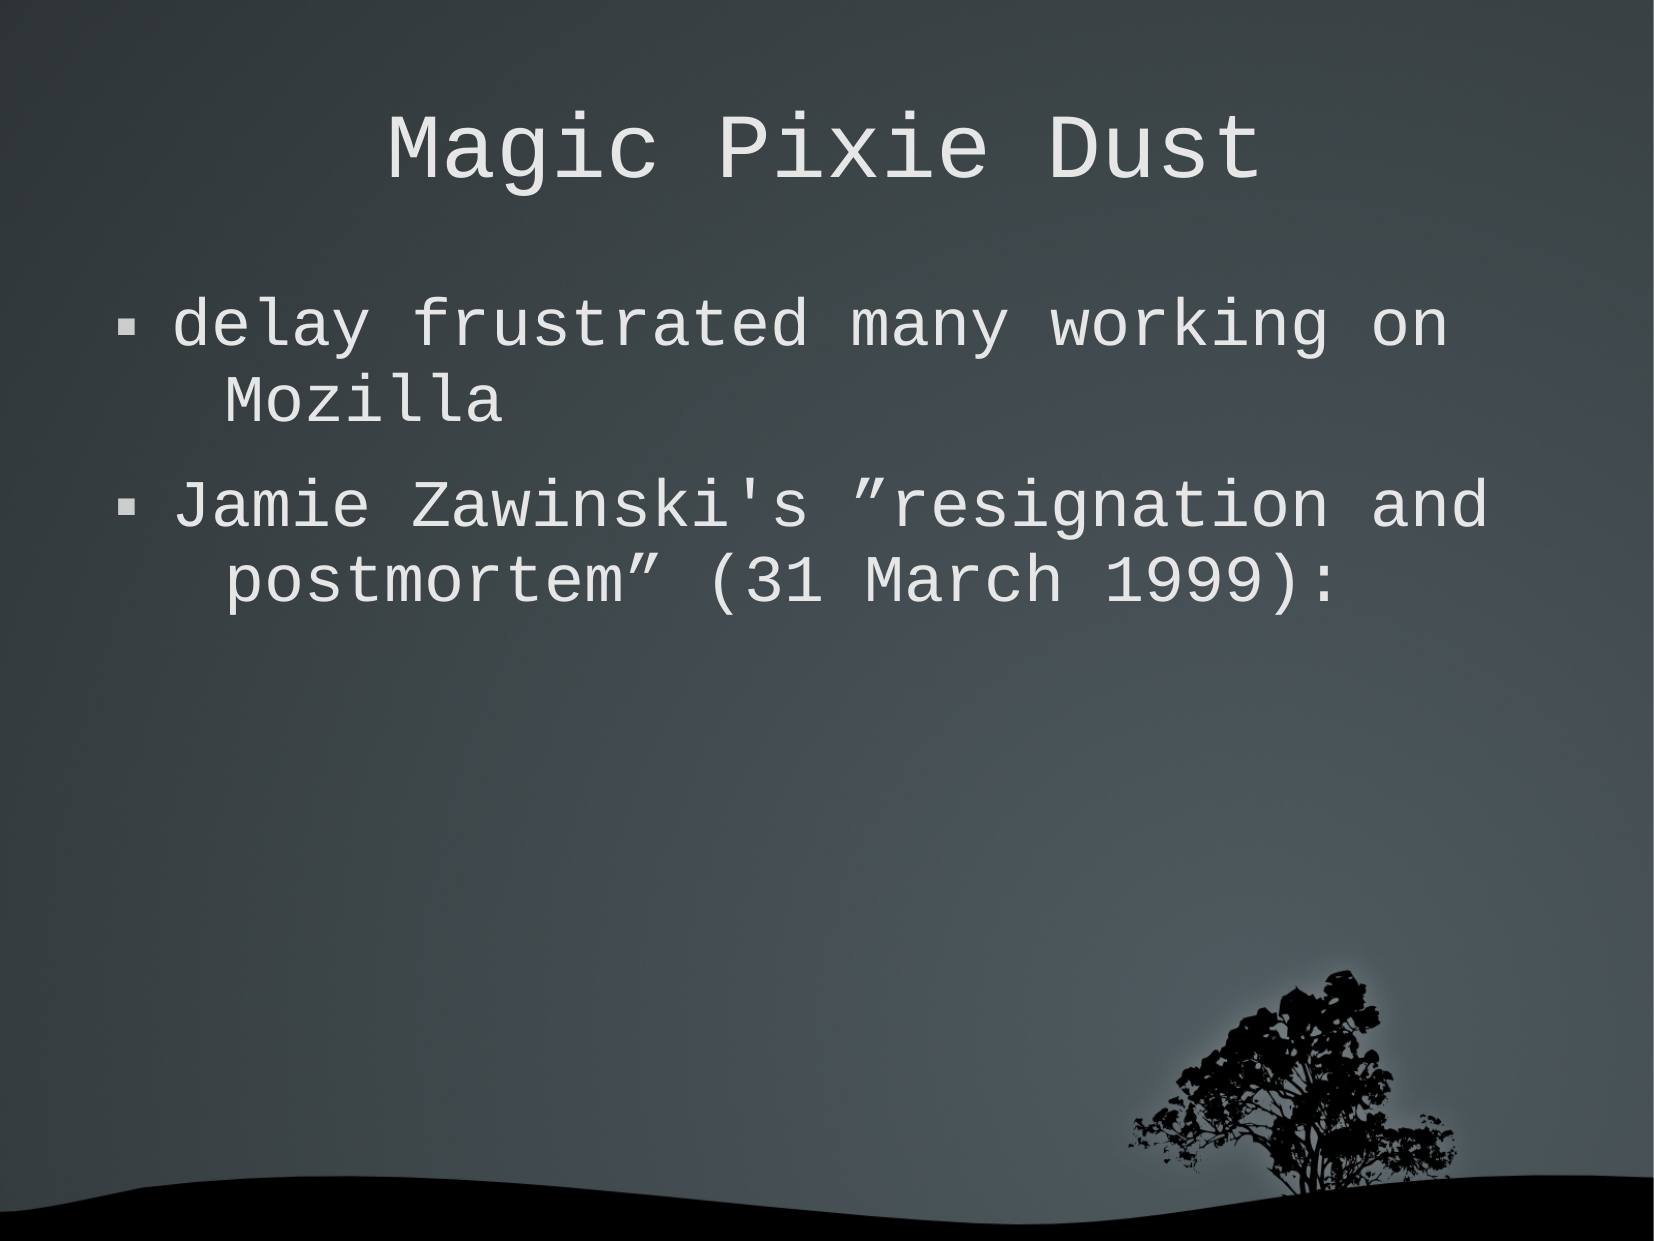

# Magic Pixie Dust
delay frustrated many working on Mozilla
Jamie Zawinski's ”resignation and postmortem” (31 March 1999):